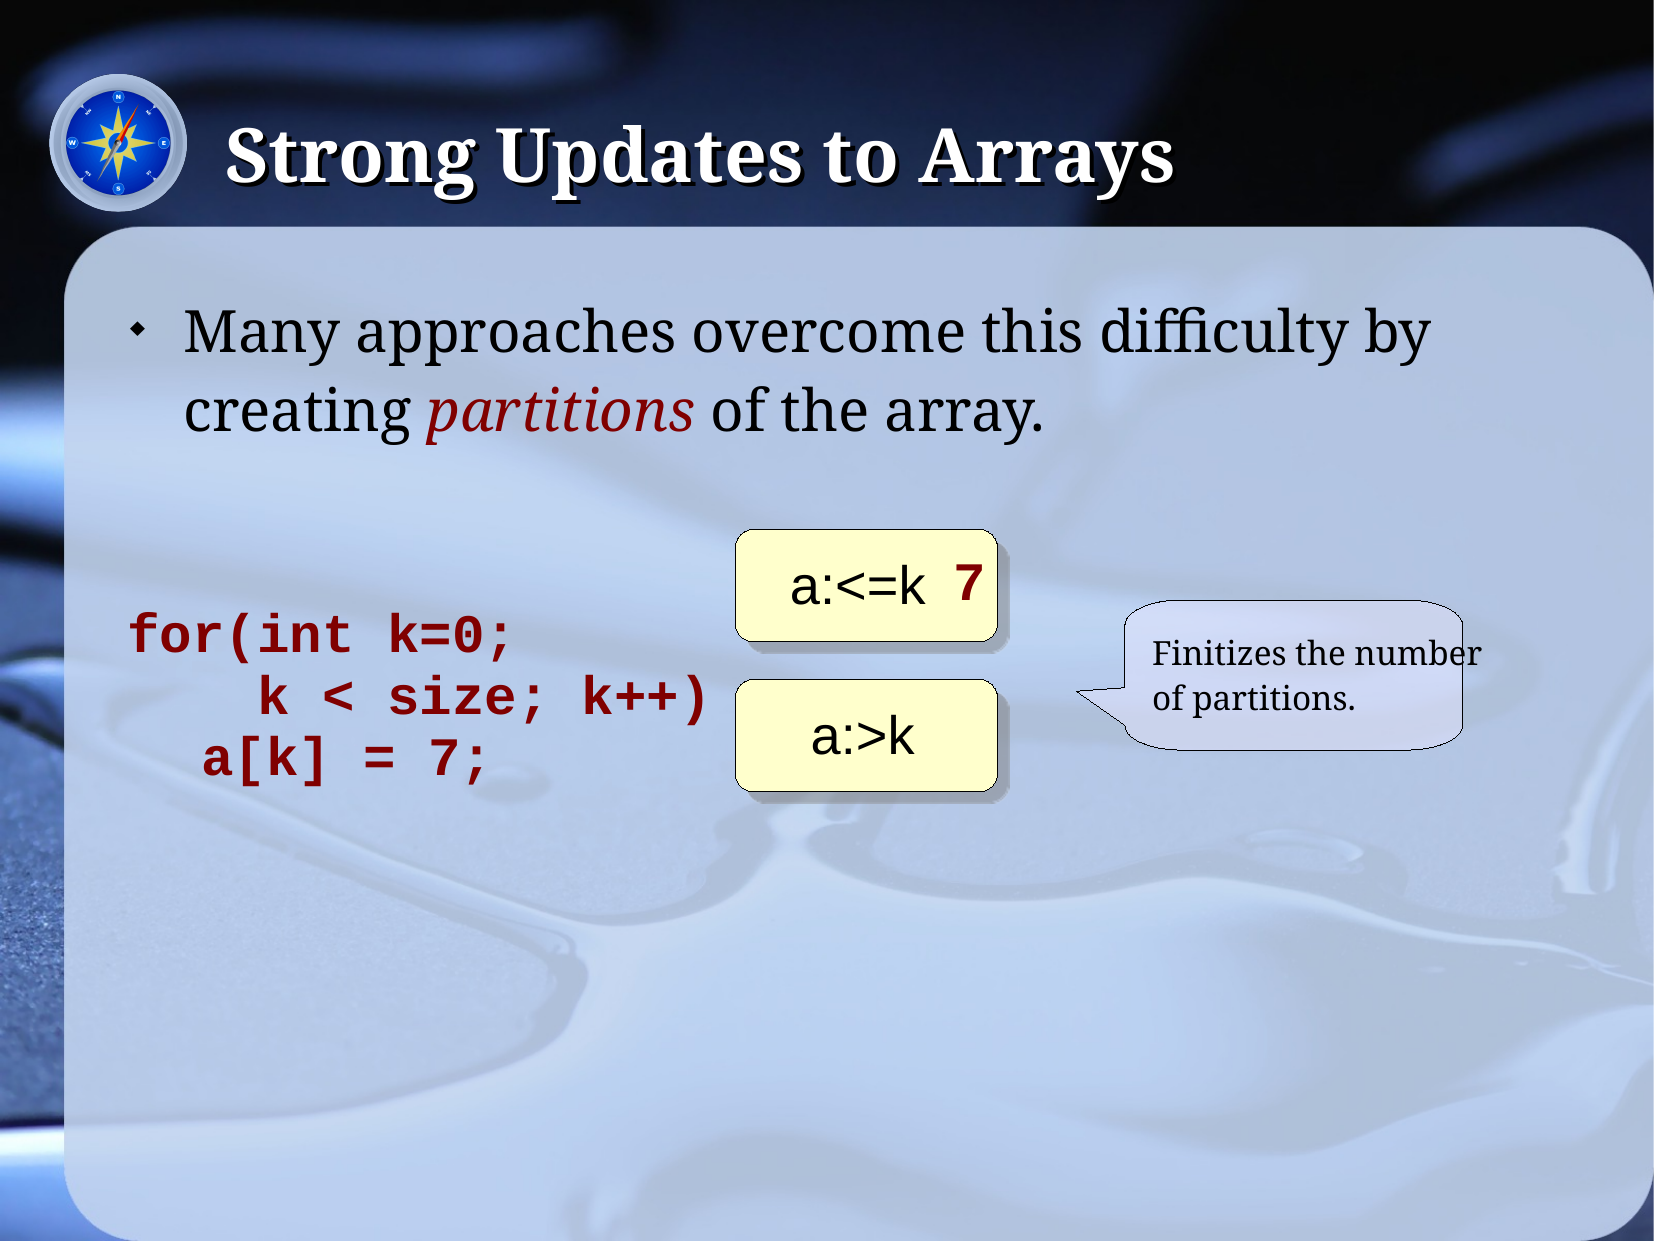

# Strong Updates to Arrays
Many approaches overcome this difficulty by creating partitions of the array.
a:<=k
7
for(int k=0;
 k < size; k++)
	a[k] = 7;
Finitizes the number
of partitions.
a:>k